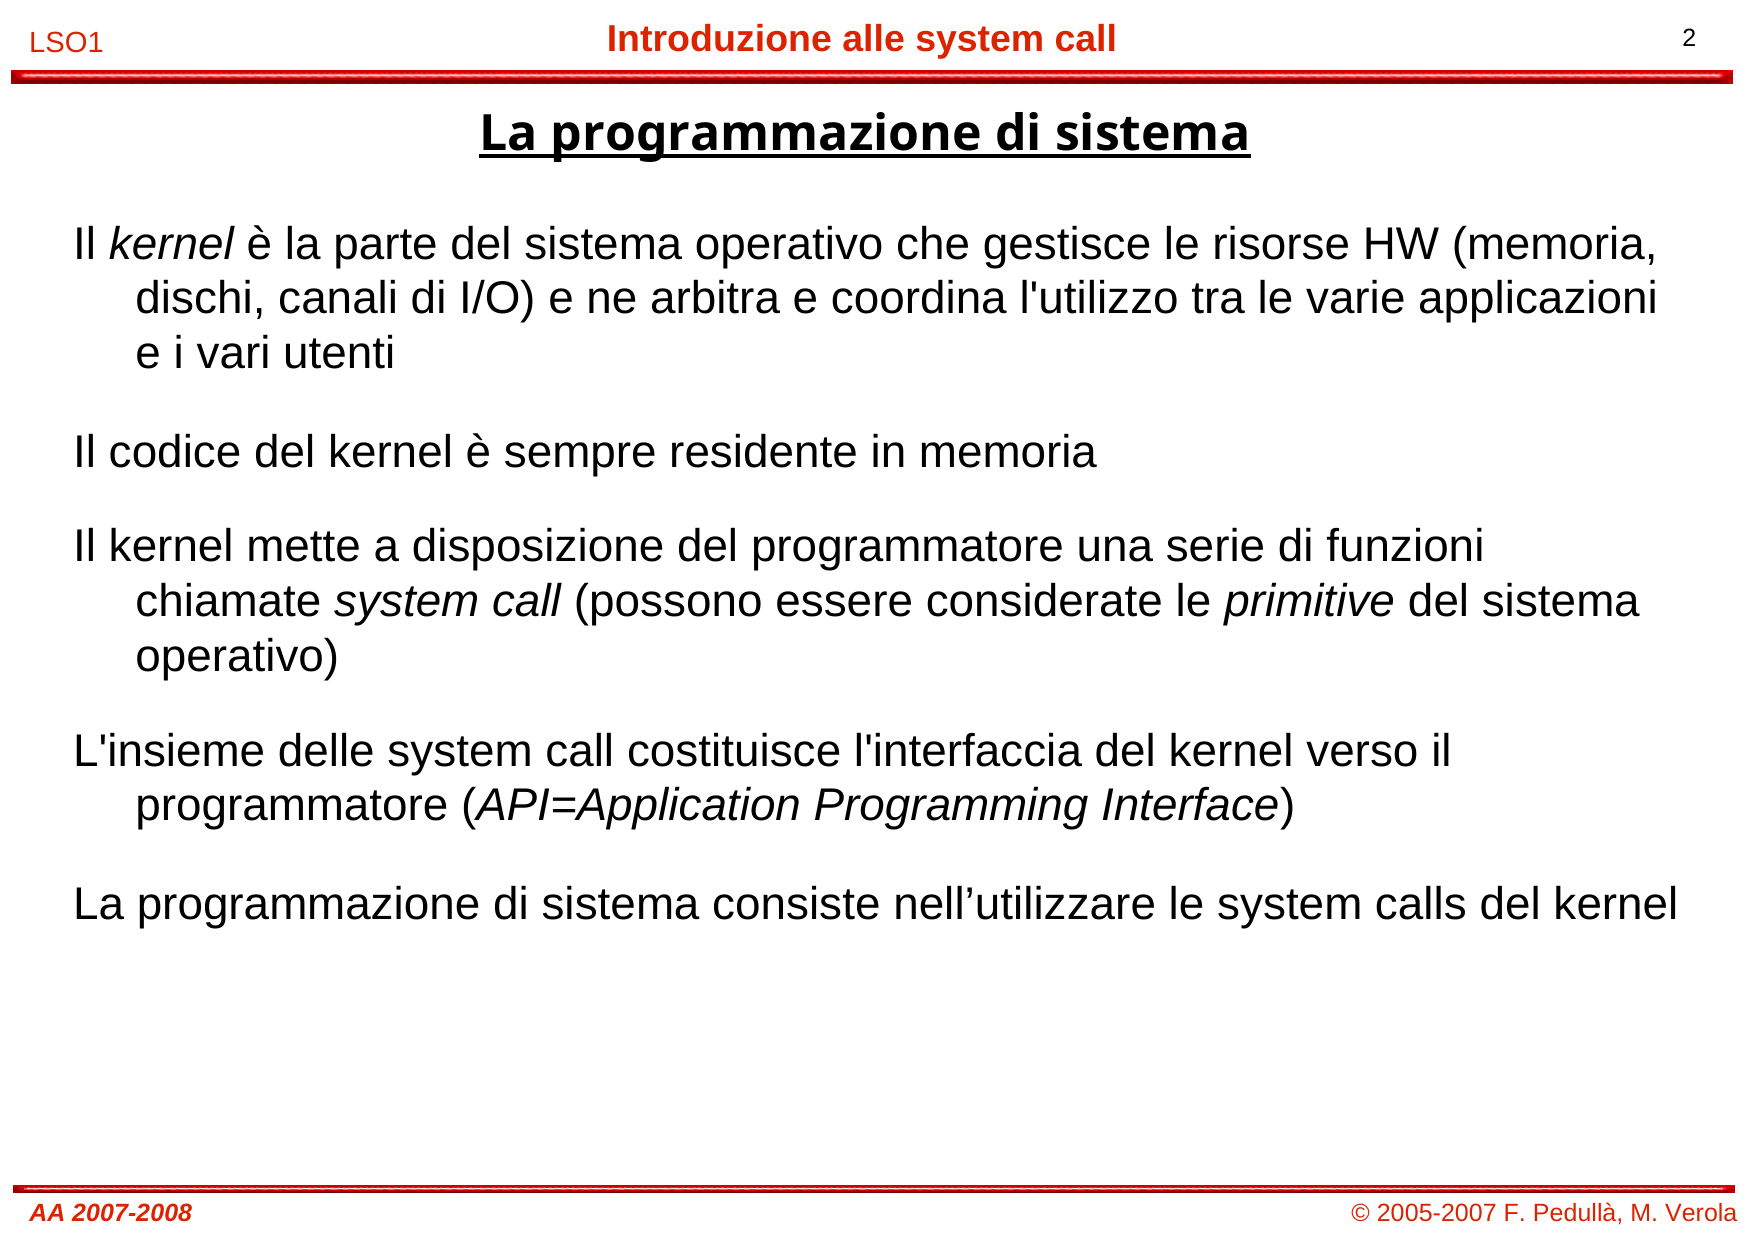

# La programmazione di sistema
Il kernel è la parte del sistema operativo che gestisce le risorse HW (memoria, dischi, canali di I/O) e ne arbitra e coordina l'utilizzo tra le varie applicazioni e i vari utenti
Il codice del kernel è sempre residente in memoria
Il kernel mette a disposizione del programmatore una serie di funzioni chiamate system call (possono essere considerate le primitive del sistema operativo)
L'insieme delle system call costituisce l'interfaccia del kernel verso il programmatore (API=Application Programming Interface)
La programmazione di sistema consiste nell’utilizzare le system calls del kernel